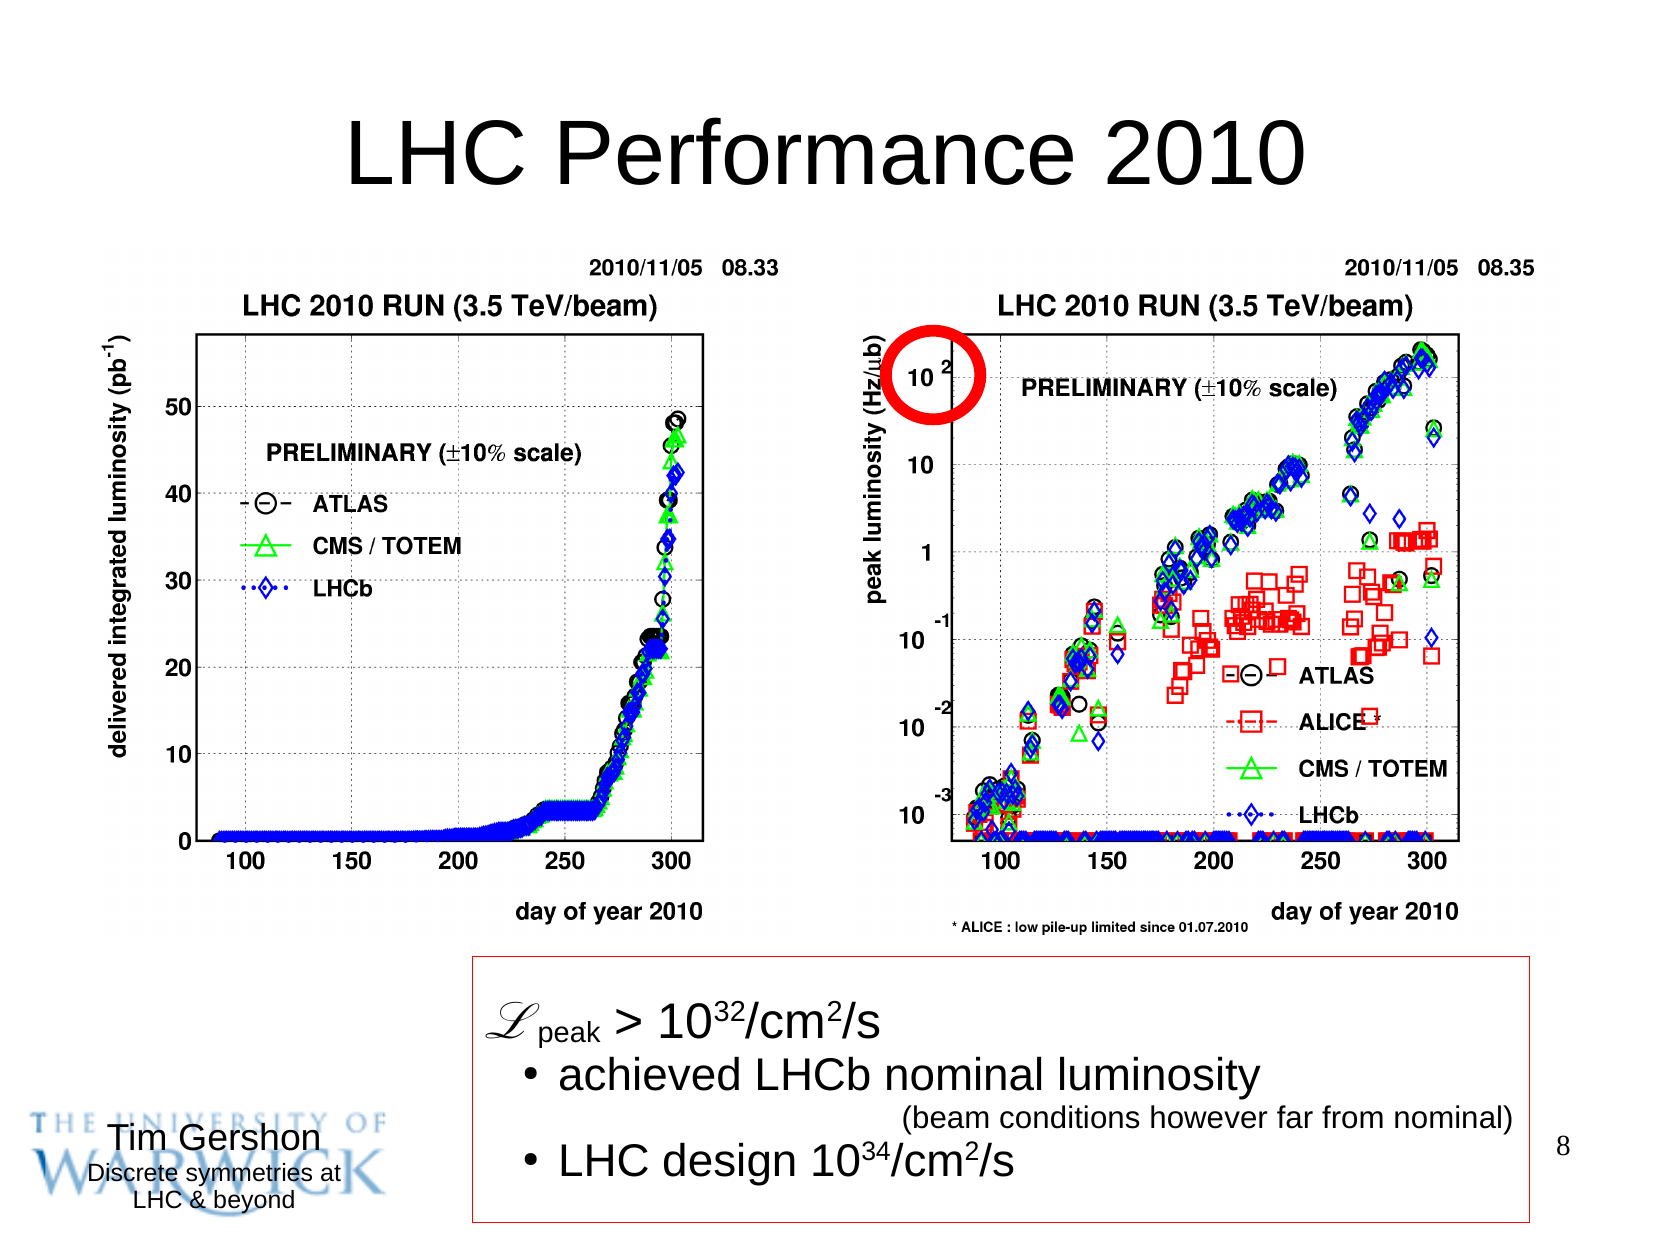

# LHC Performance 2010
ℒpeak > 1032/cm2/s
achieved LHCb nominal luminosity
(beam conditions however far from nominal)
LHC design 1034/cm2/s
Tim Gershon
Discrete symmetries at LHC & beyond
8